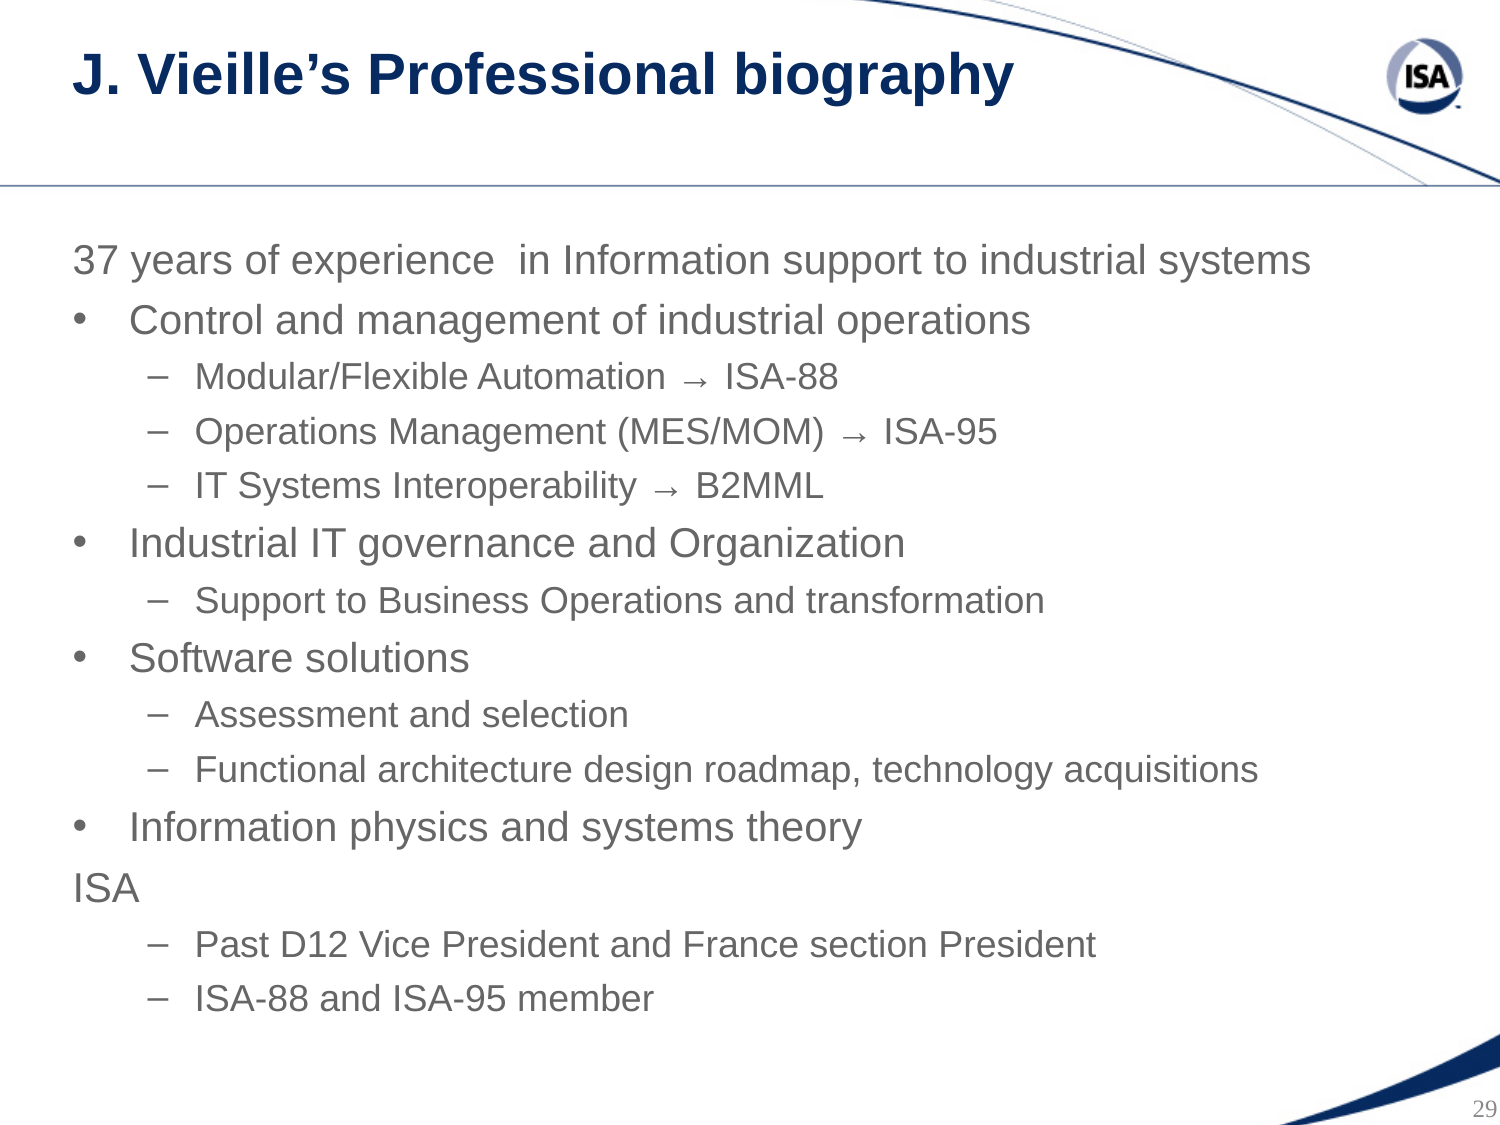

J. Vieille’s Professional biography
# 37 years of experience in Information support to industrial systems
Control and management of industrial operations
Modular/Flexible Automation → ISA-88
Operations Management (MES/MOM) → ISA-95
IT Systems Interoperability → B2MML
Industrial IT governance and Organization
Support to Business Operations and transformation
Software solutions
Assessment and selection
Functional architecture design roadmap, technology acquisitions
Information physics and systems theory
ISA
Past D12 Vice President and France section President
ISA-88 and ISA-95 member